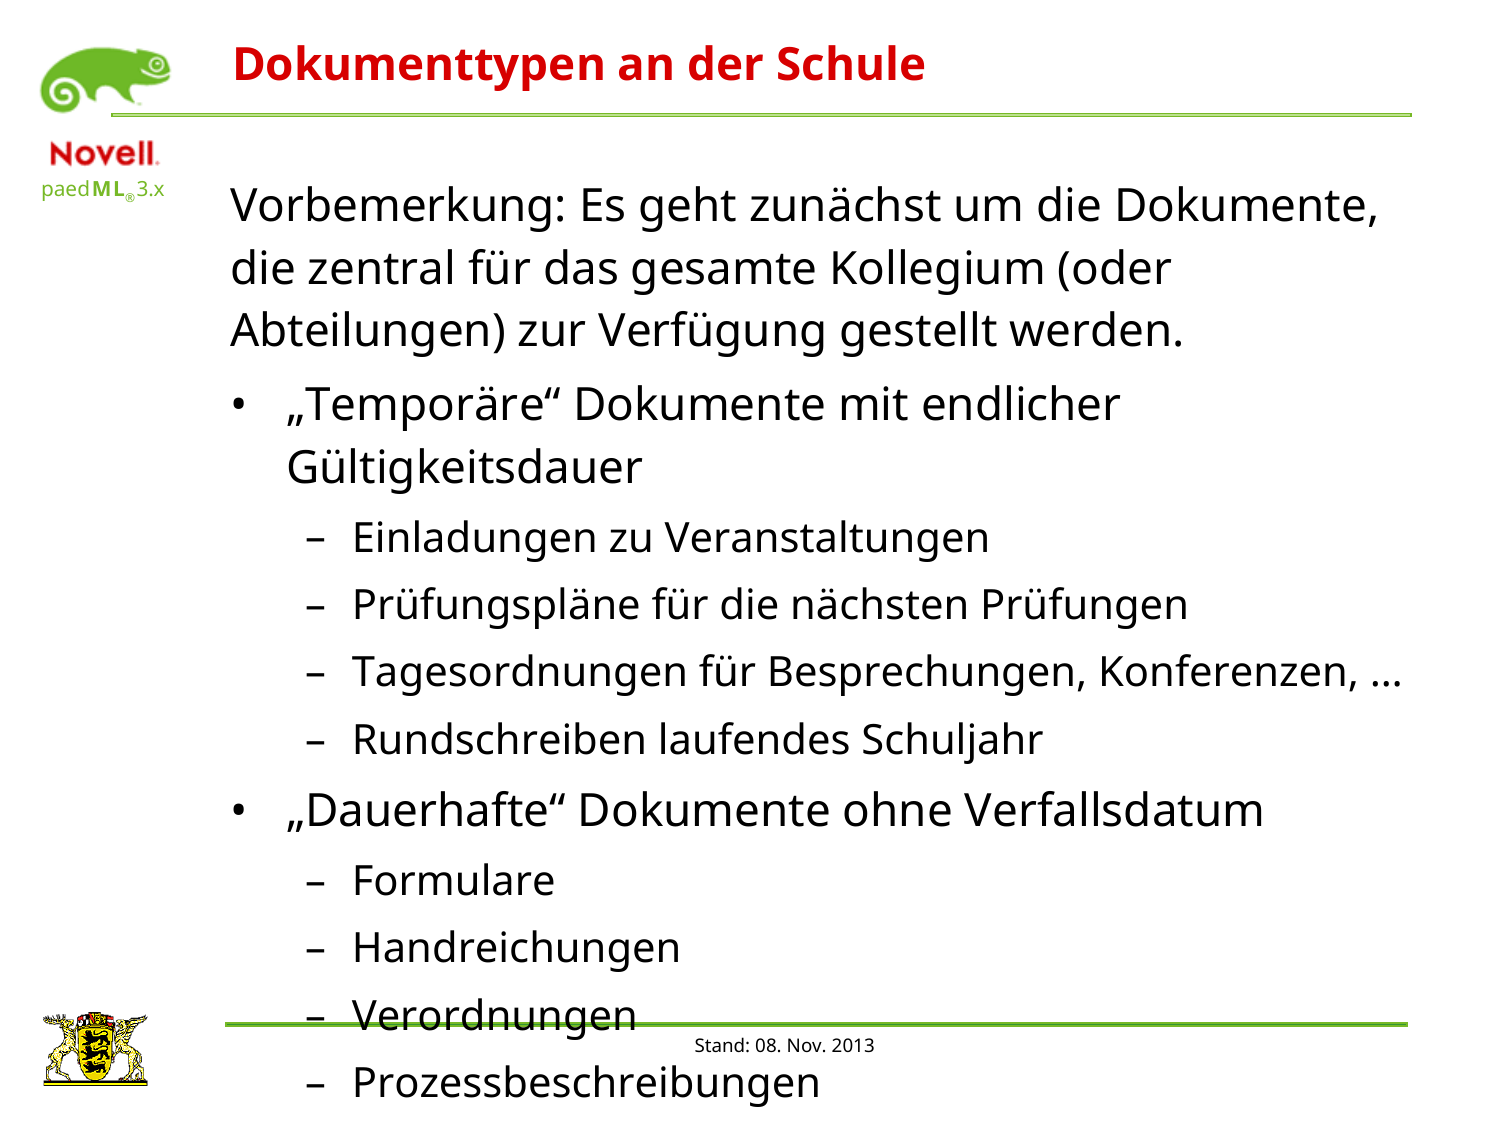

# Dokumenttypen an der Schule
Vorbemerkung: Es geht zunächst um die Dokumente, die zentral für das gesamte Kollegium (oder Abteilungen) zur Verfügung gestellt werden.
„Temporäre“ Dokumente mit endlicher Gültigkeitsdauer
Einladungen zu Veranstaltungen
Prüfungspläne für die nächsten Prüfungen
Tagesordnungen für Besprechungen, Konferenzen, …
Rundschreiben laufendes Schuljahr
„Dauerhafte“ Dokumente ohne Verfallsdatum
Formulare
Handreichungen
Verordnungen
Prozessbeschreibungen
08. Nov. 2013